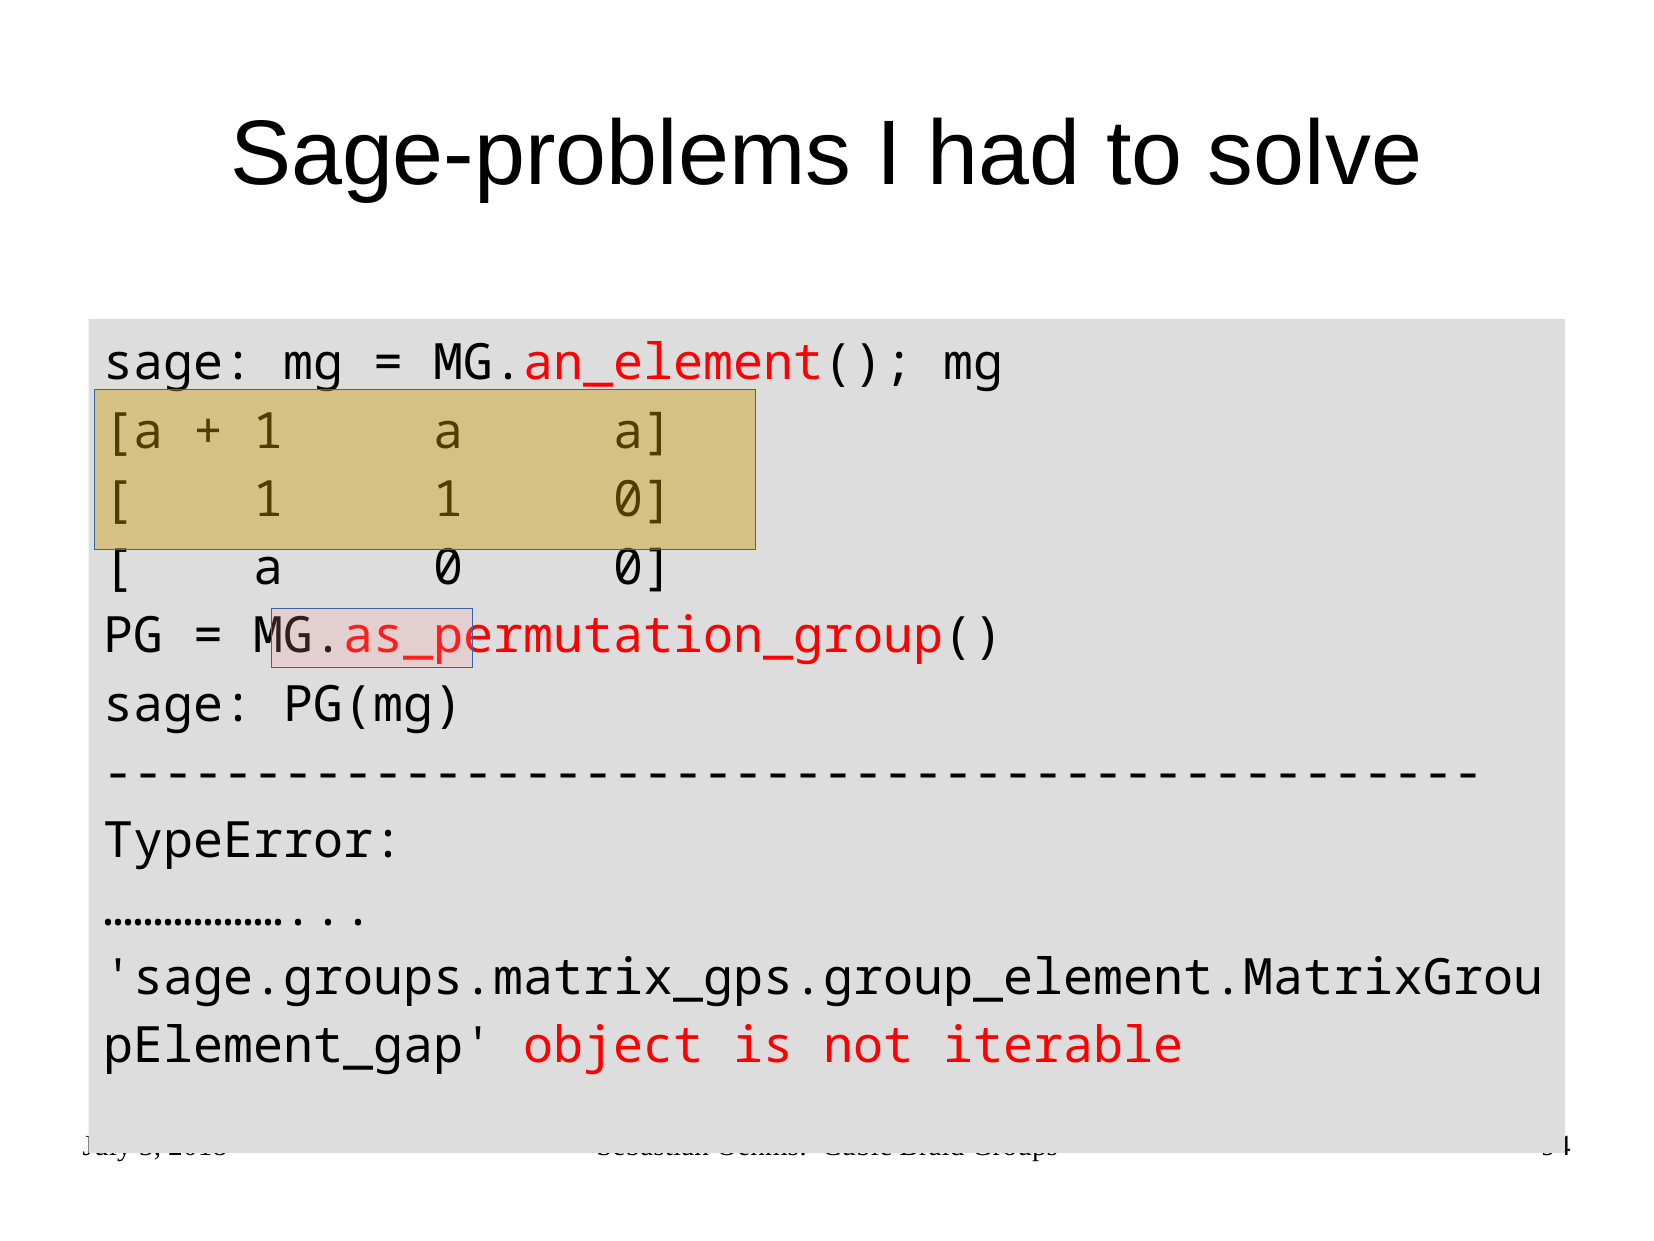

# Sage-problems I had to solve
sage: mg = MG.an_element(); mg
[a + 1 a a]
[ 1 1 0]
[ a 0 0]
PG = MG.as_permutation_group()
sage: PG(mg)
----------------------------------------------
TypeError:
………………... 'sage.groups.matrix_gps.group_element.MatrixGroupElement_gap' object is not iterable
July 3, 2018
Sebastian Oehms: Cubic Braid Groups
94